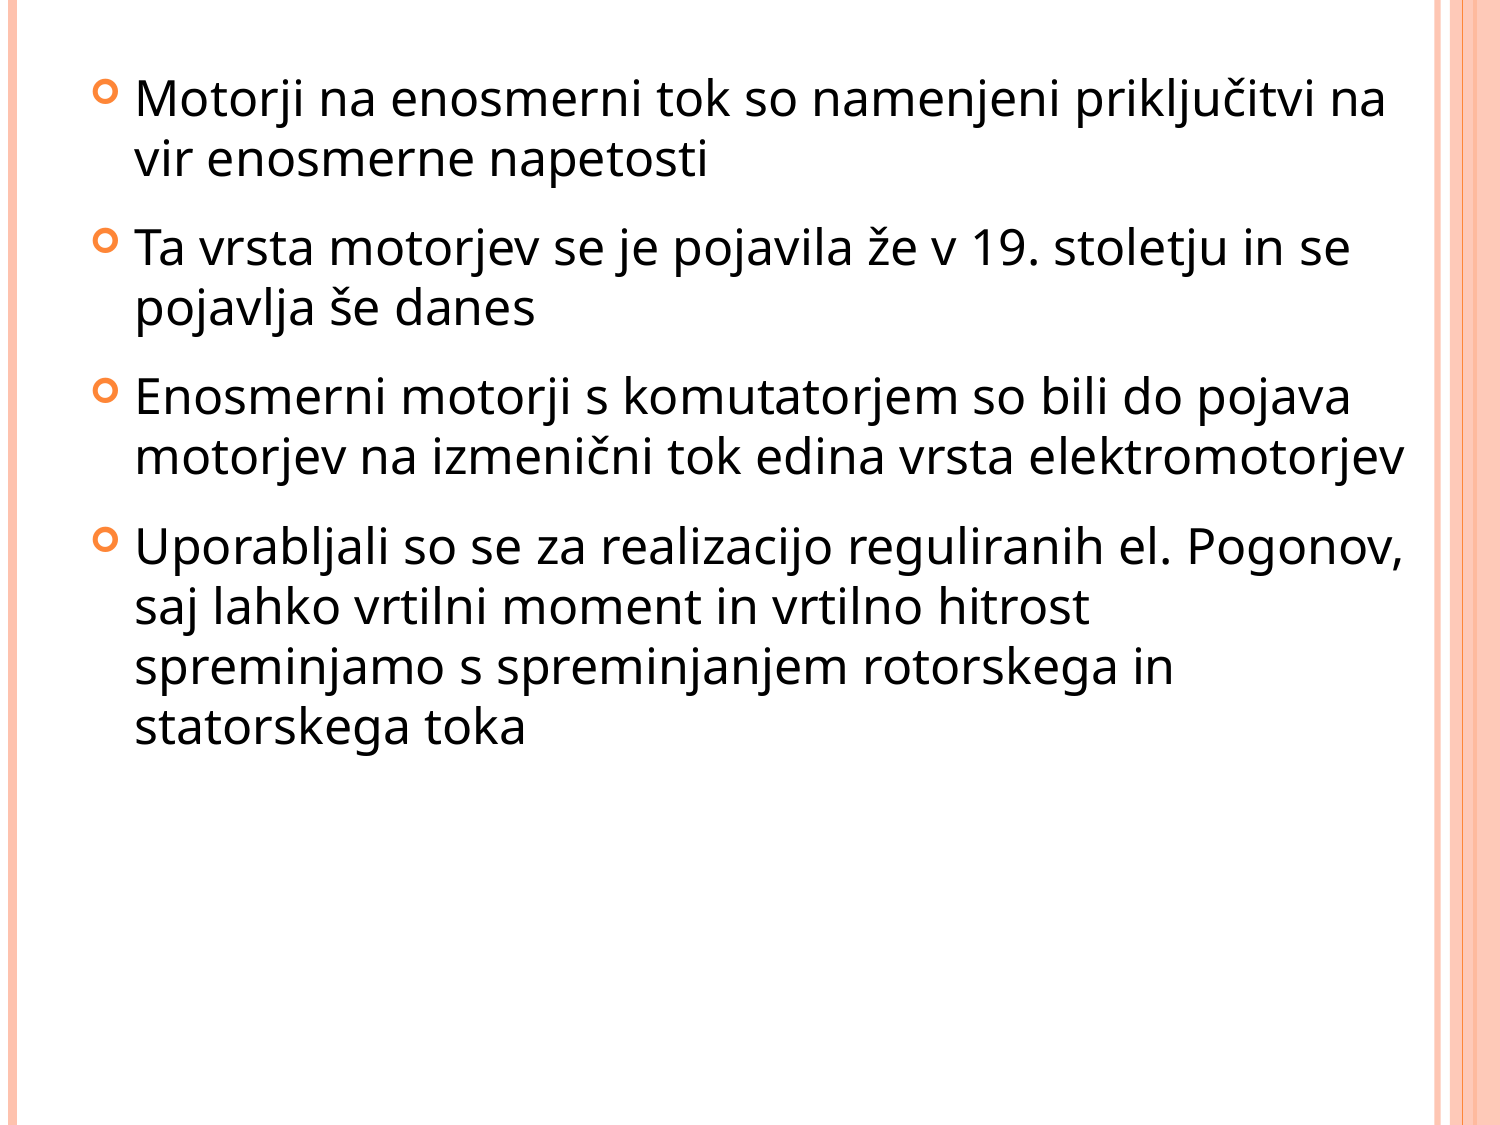

#
Motorji na enosmerni tok so namenjeni priključitvi na vir enosmerne napetosti
Ta vrsta motorjev se je pojavila že v 19. stoletju in se pojavlja še danes
Enosmerni motorji s komutatorjem so bili do pojava motorjev na izmenični tok edina vrsta elektromotorjev
Uporabljali so se za realizacijo reguliranih el. Pogonov, saj lahko vrtilni moment in vrtilno hitrost spreminjamo s spreminjanjem rotorskega in statorskega toka